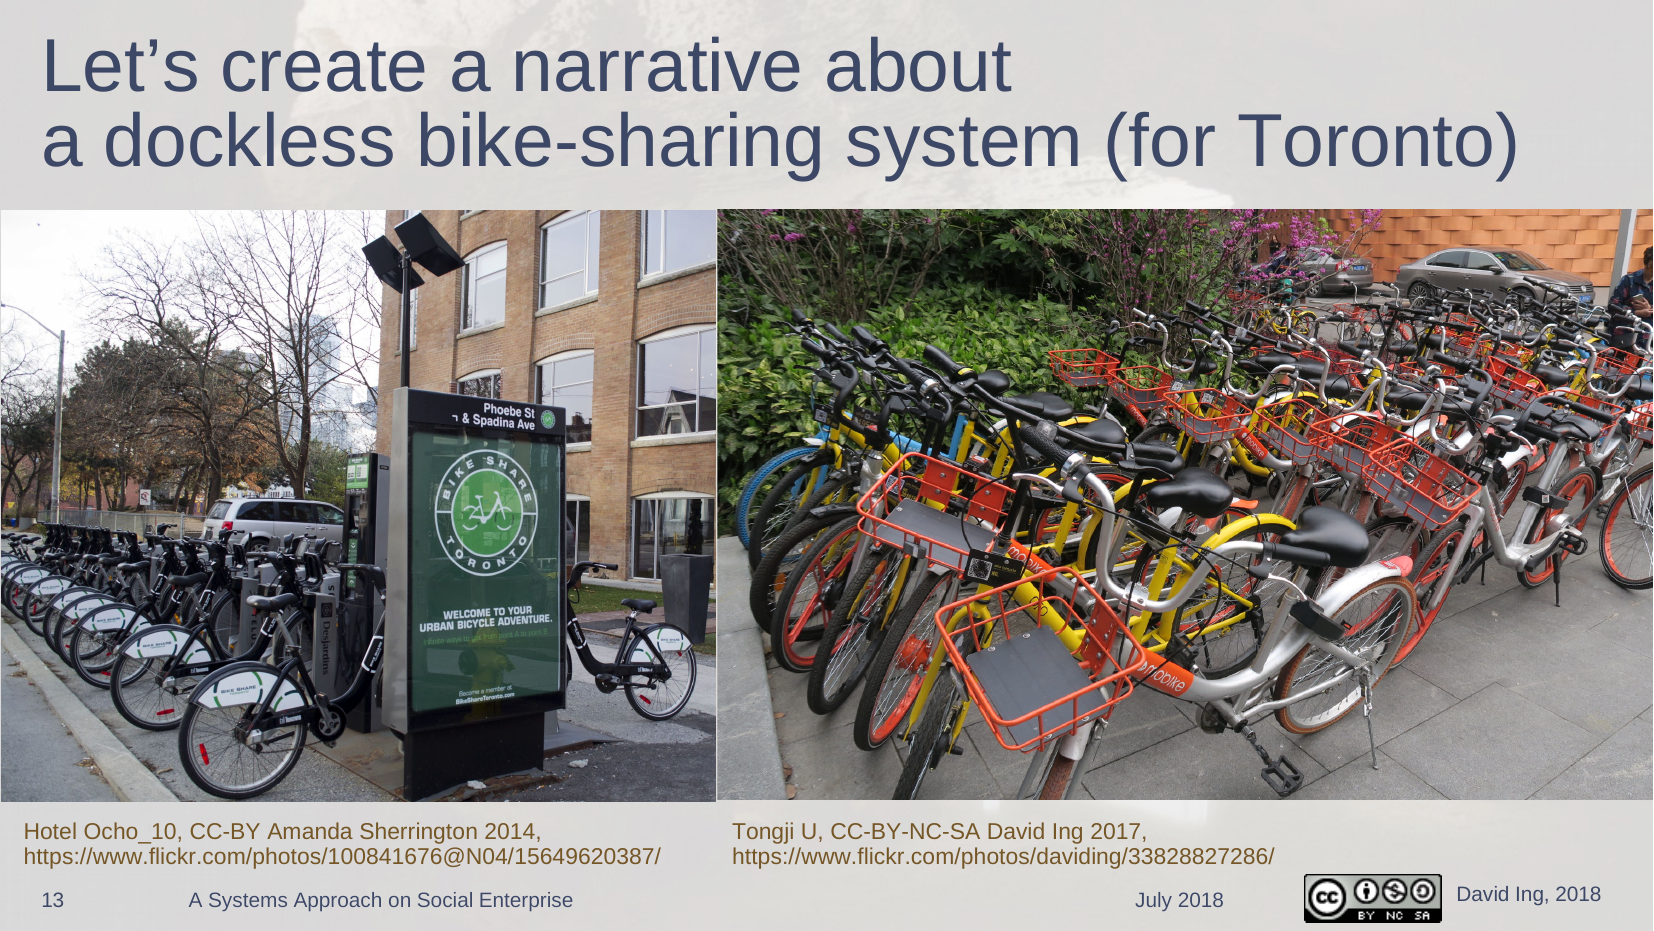

# Let’s create a narrative about a dockless bike-sharing system (for Toronto)
Hotel Ocho_10, CC-BY Amanda Sherrington 2014, https://www.flickr.com/photos/100841676@N04/15649620387/
Tongji U, CC-BY-NC-SA David Ing 2017, https://www.flickr.com/photos/daviding/33828827286/
A Systems Approach on Social Enterprise
July 2018